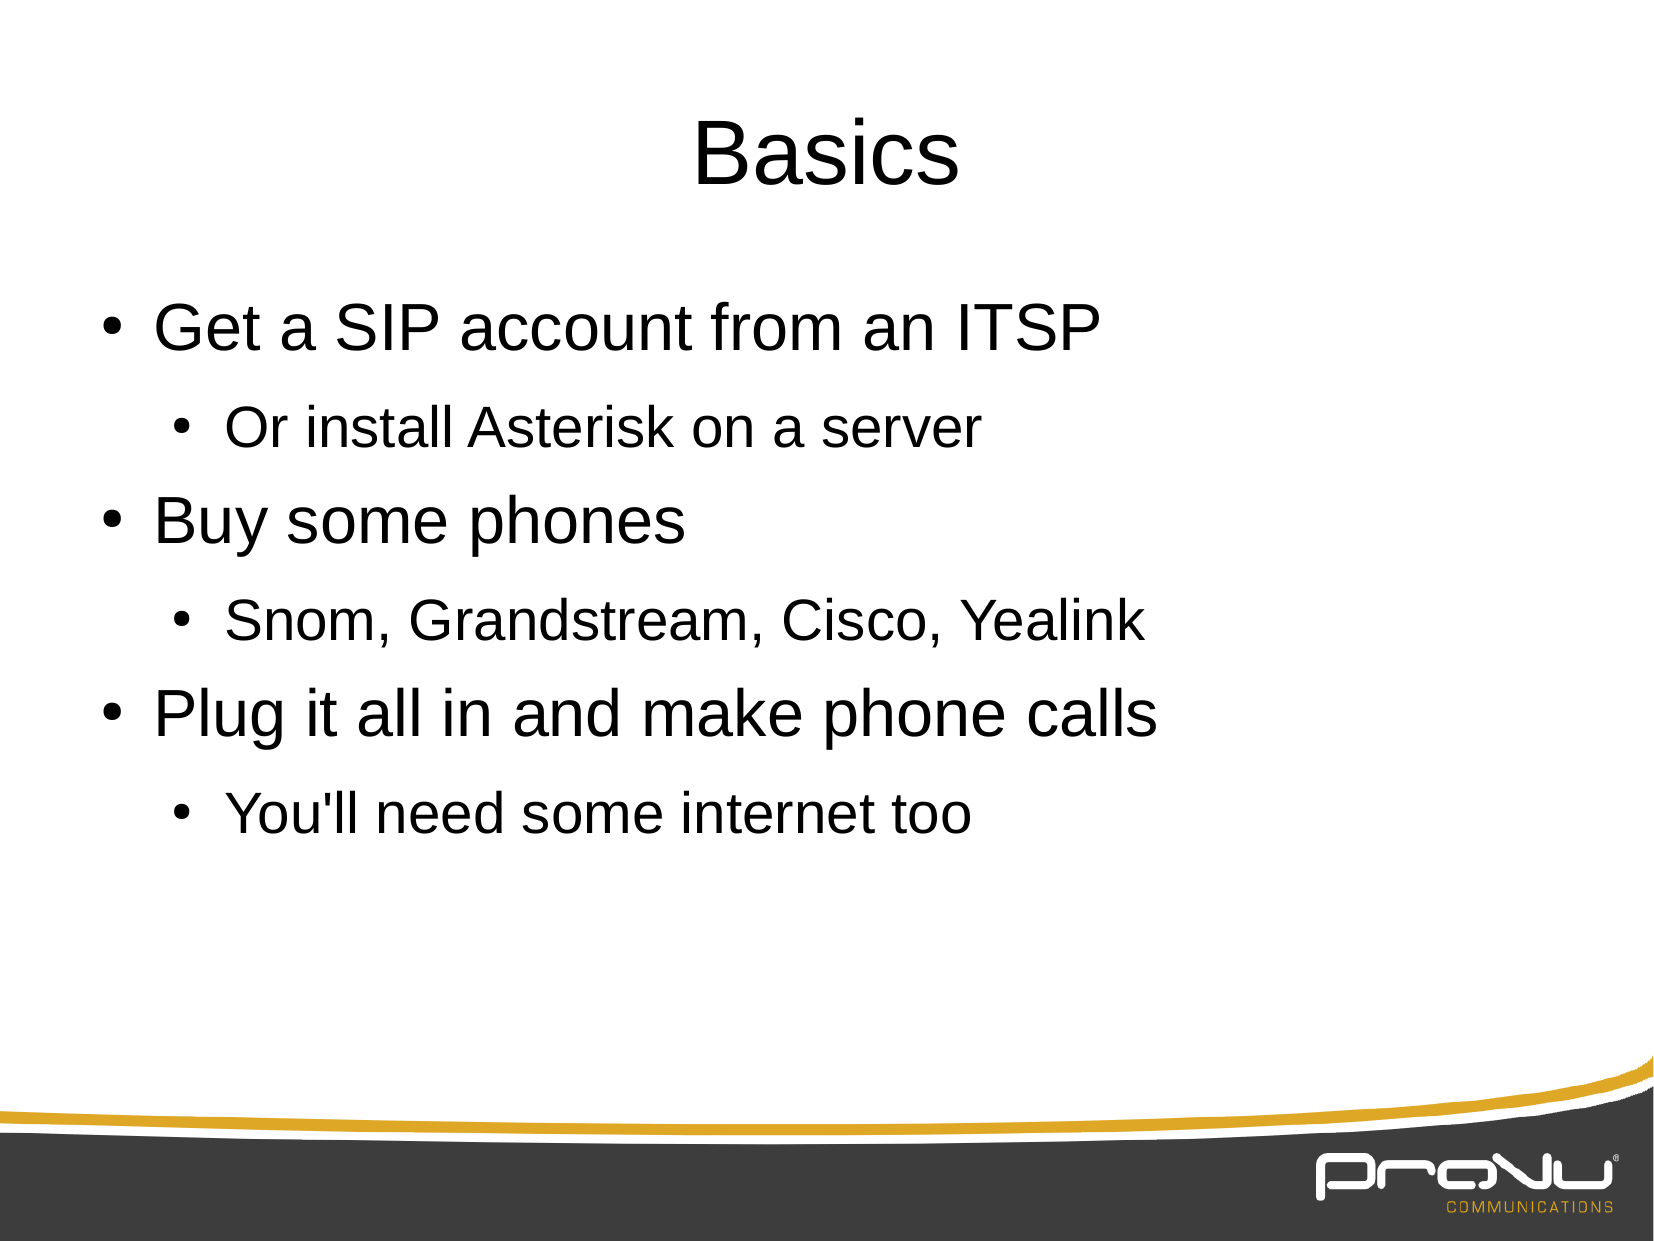

# Basics
Get a SIP account from an ITSP
Or install Asterisk on a server
Buy some phones
Snom, Grandstream, Cisco, Yealink
Plug it all in and make phone calls
You'll need some internet too